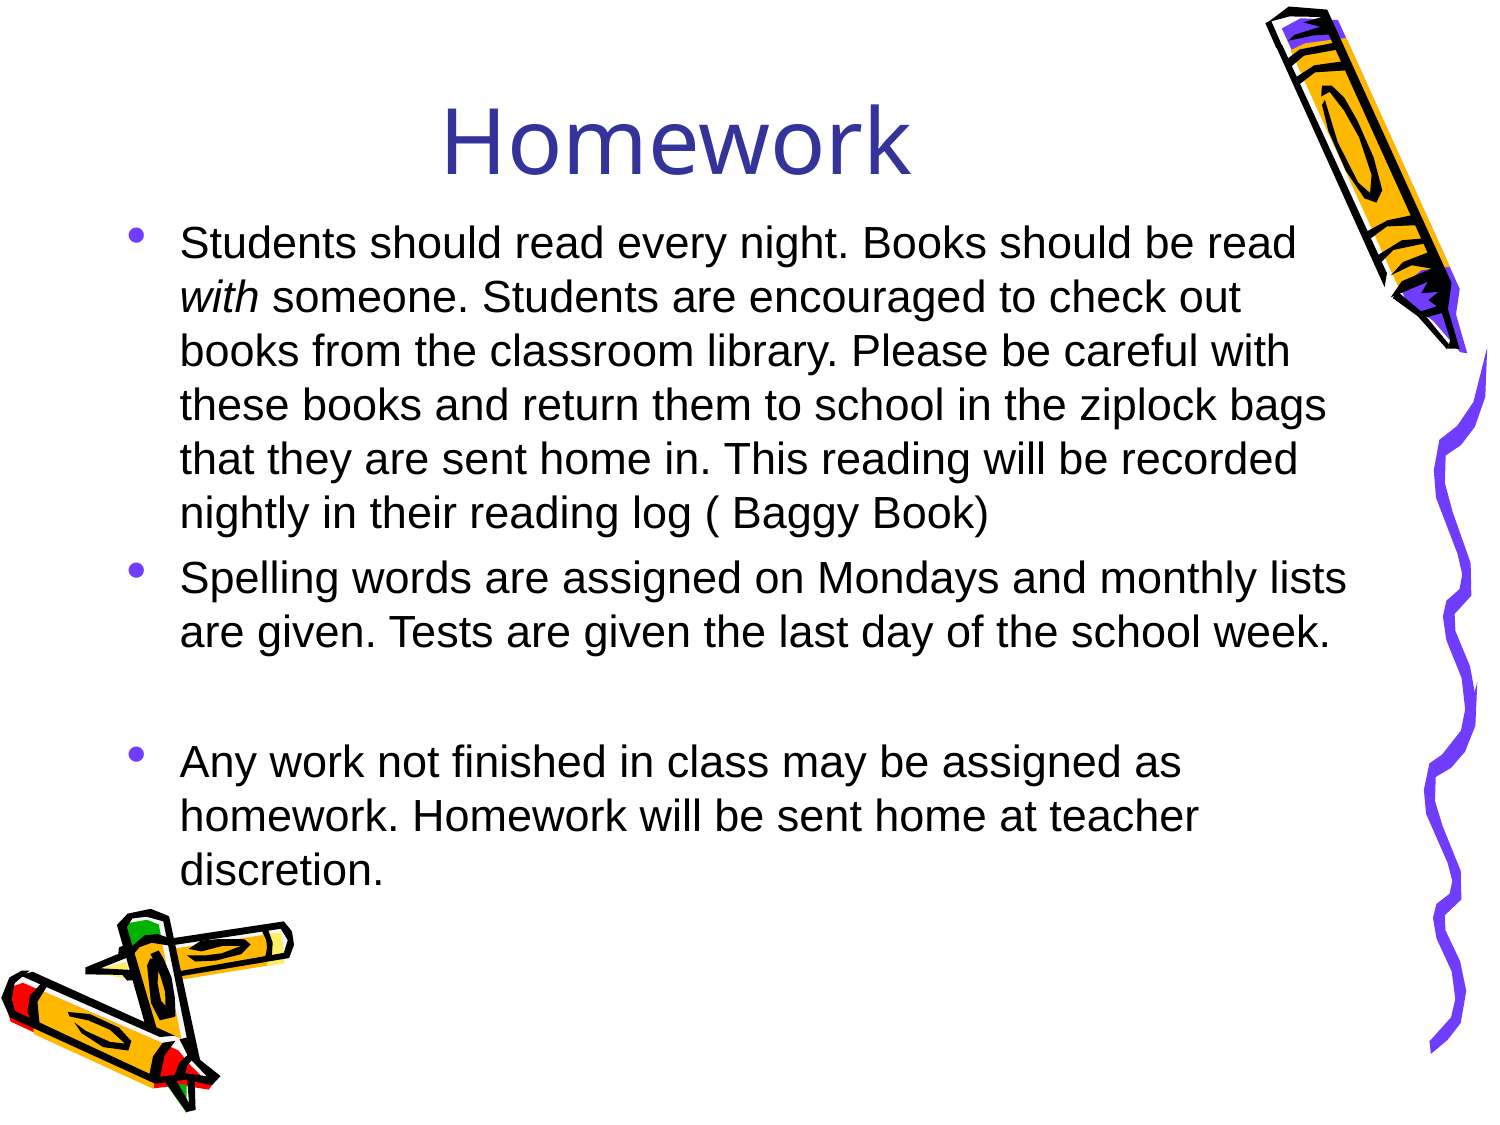

# Homework
Students should read every night. Books should be read with someone. Students are encouraged to check out books from the classroom library. Please be careful with these books and return them to school in the ziplock bags that they are sent home in. This reading will be recorded nightly in their reading log ( Baggy Book)
Spelling words are assigned on Mondays and monthly lists are given. Tests are given the last day of the school week.
Any work not finished in class may be assigned as 		 homework. Homework will be sent home at teacher discretion.